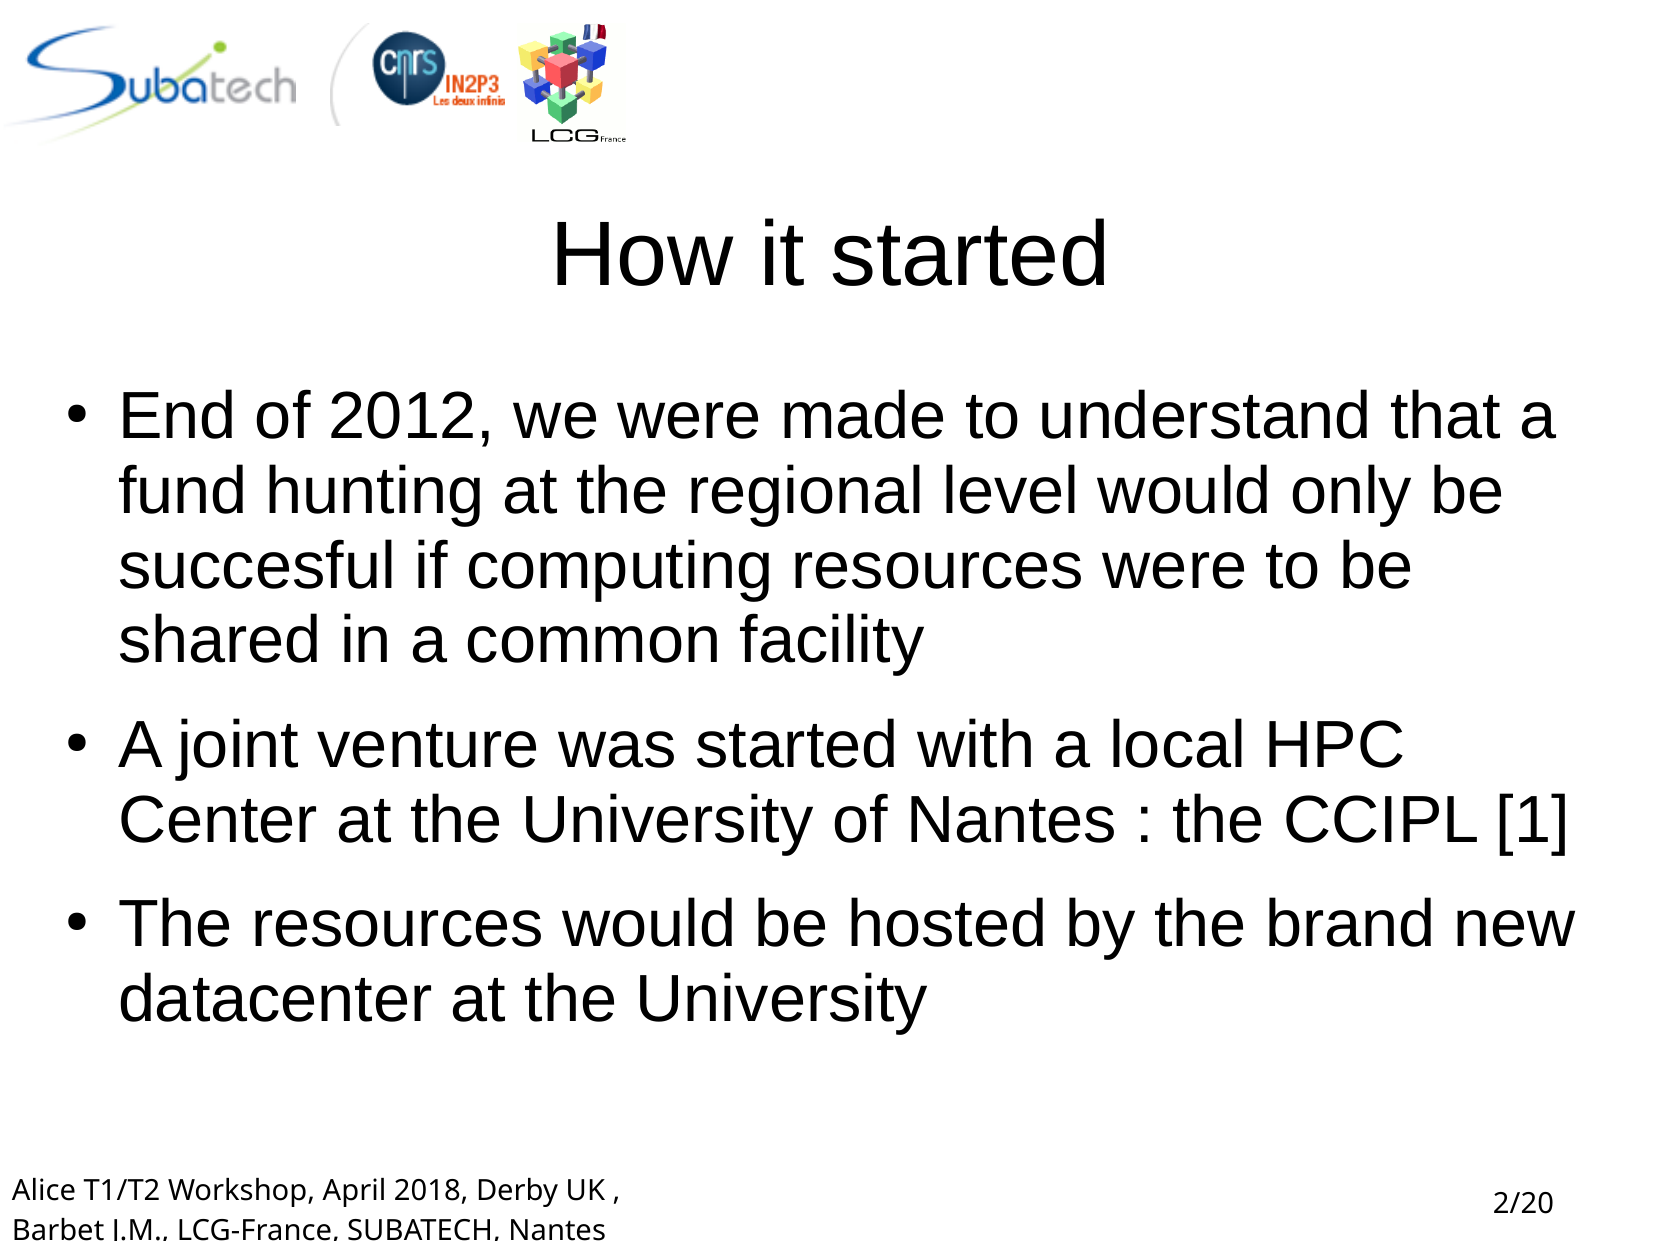

# How it started
End of 2012, we were made to understand that a fund hunting at the regional level would only be succesful if computing resources were to be shared in a common facility
A joint venture was started with a local HPC Center at the University of Nantes : the CCIPL [1]
The resources would be hosted by the brand new datacenter at the University
2